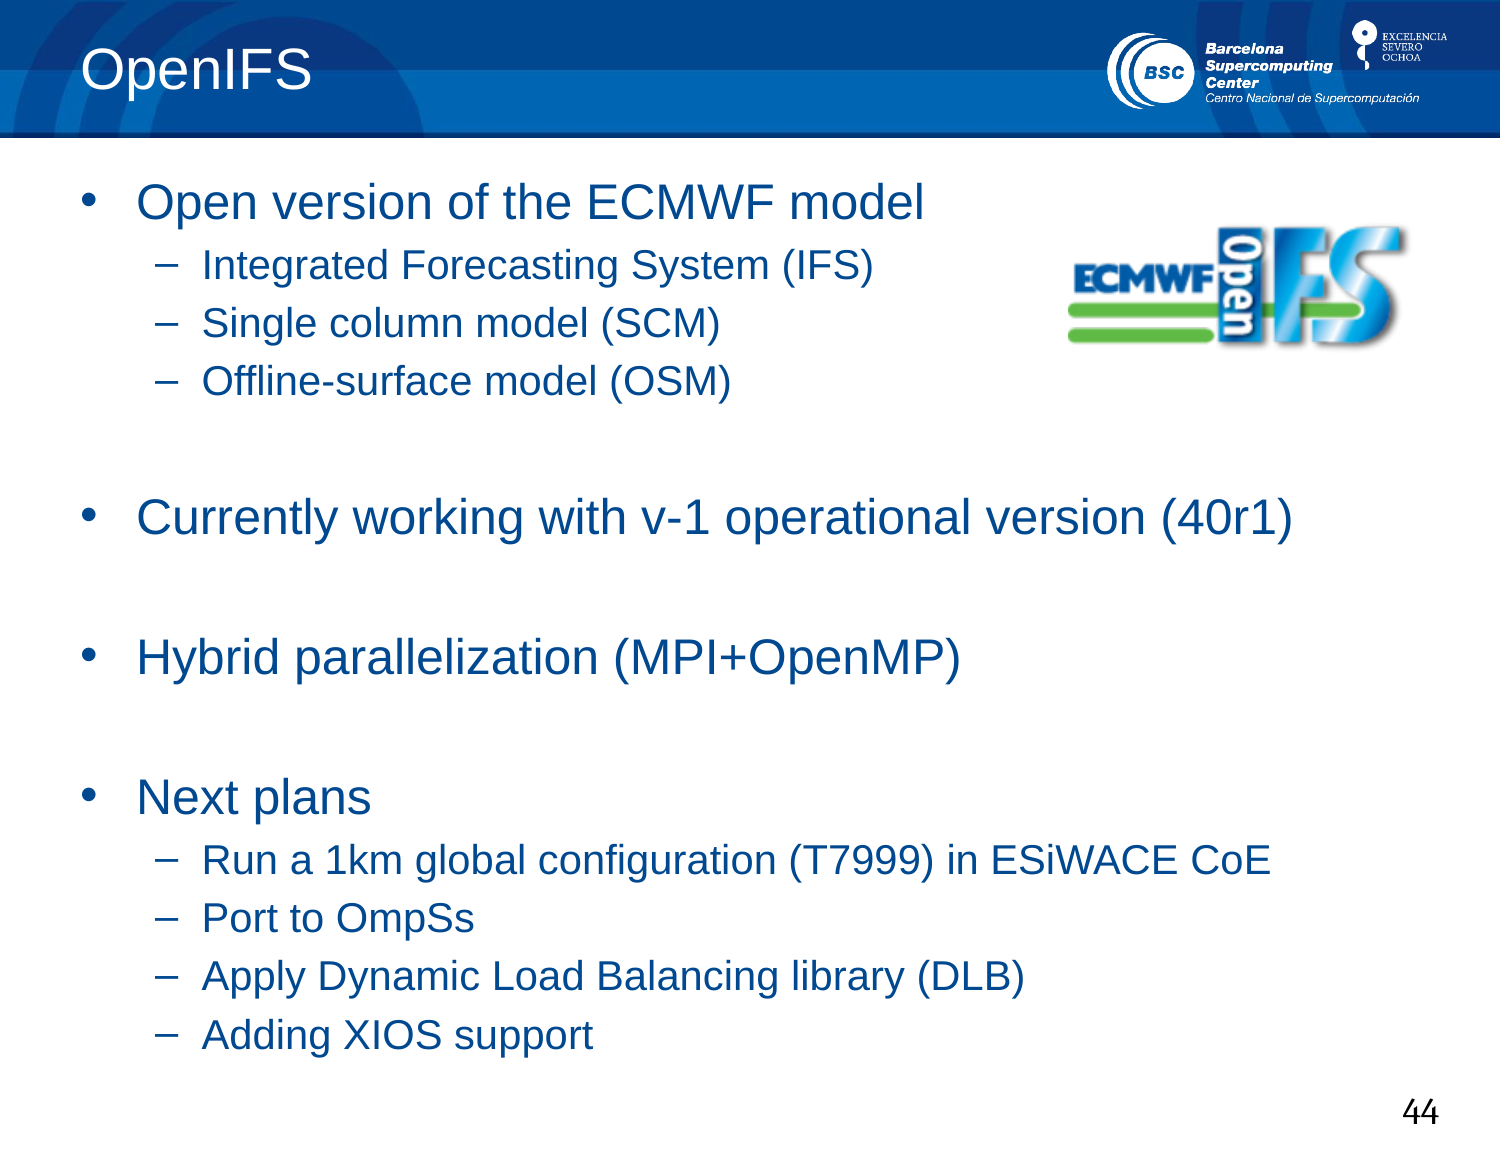

# OpenIFS
Open version of the ECMWF model
Integrated Forecasting System (IFS)
Single column model (SCM)
Offline-surface model (OSM)
Currently working with v-1 operational version (40r1)
Hybrid parallelization (MPI+OpenMP)
Next plans
Run a 1km global configuration (T7999) in ESiWACE CoE
Port to OmpSs
Apply Dynamic Load Balancing library (DLB)
Adding XIOS support